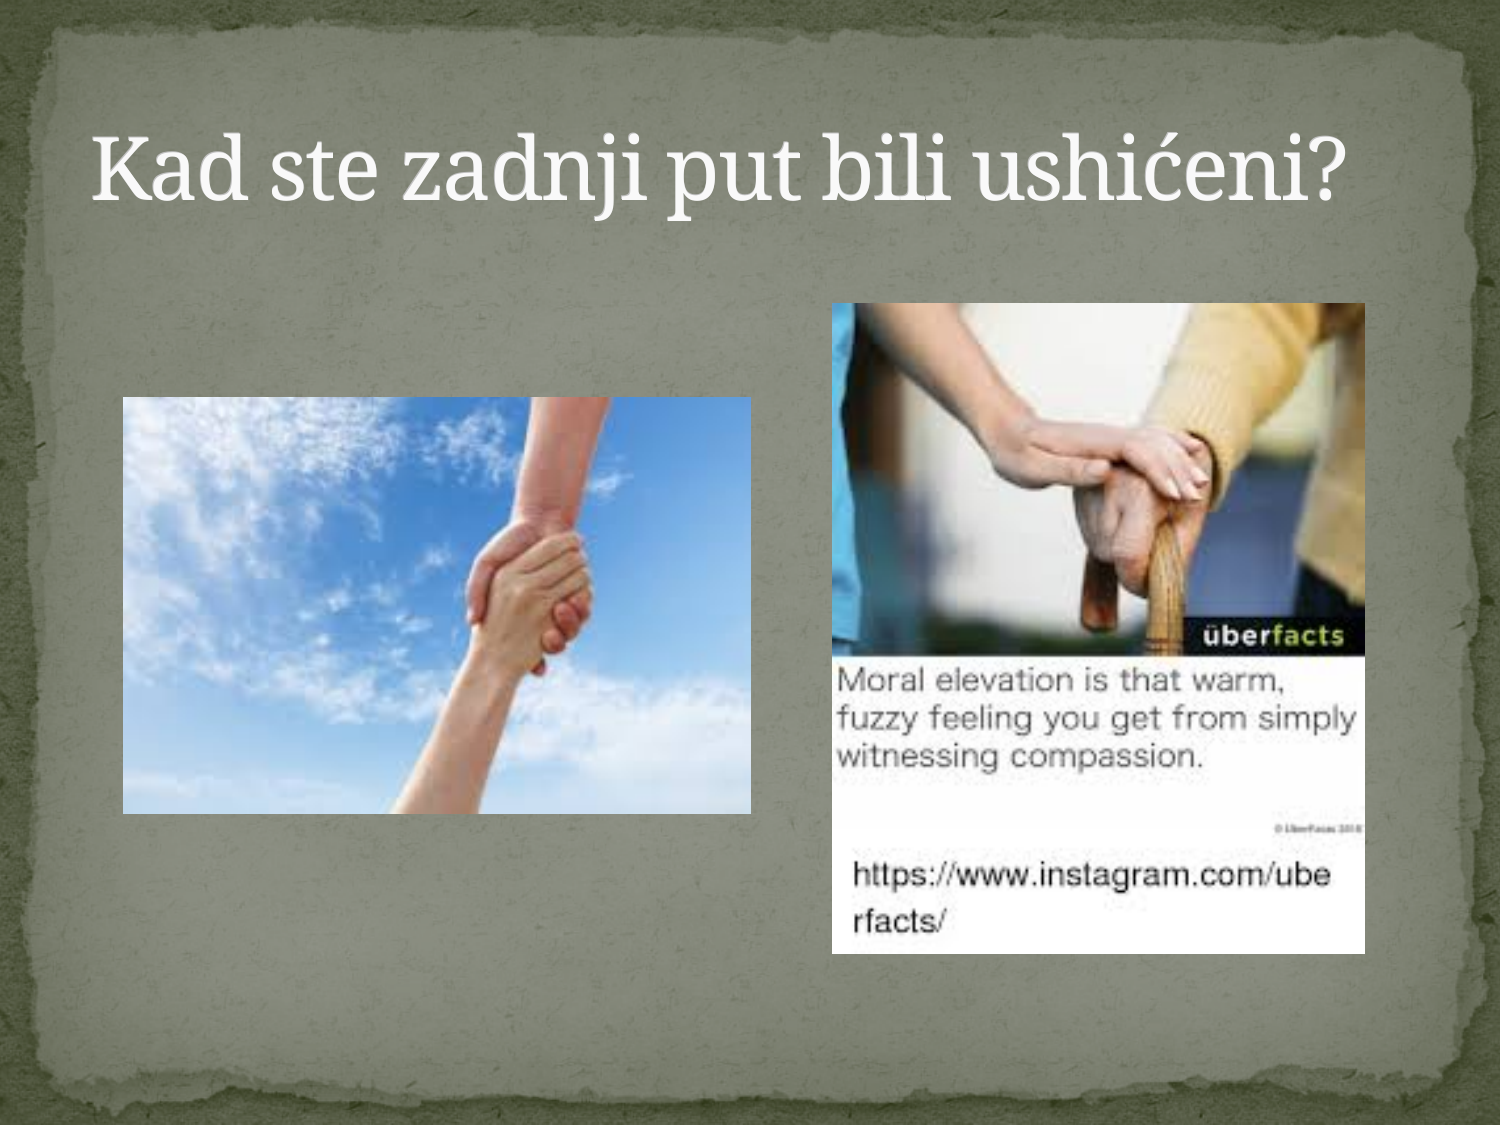

# Kad ste zadnji put bili ushićeni?